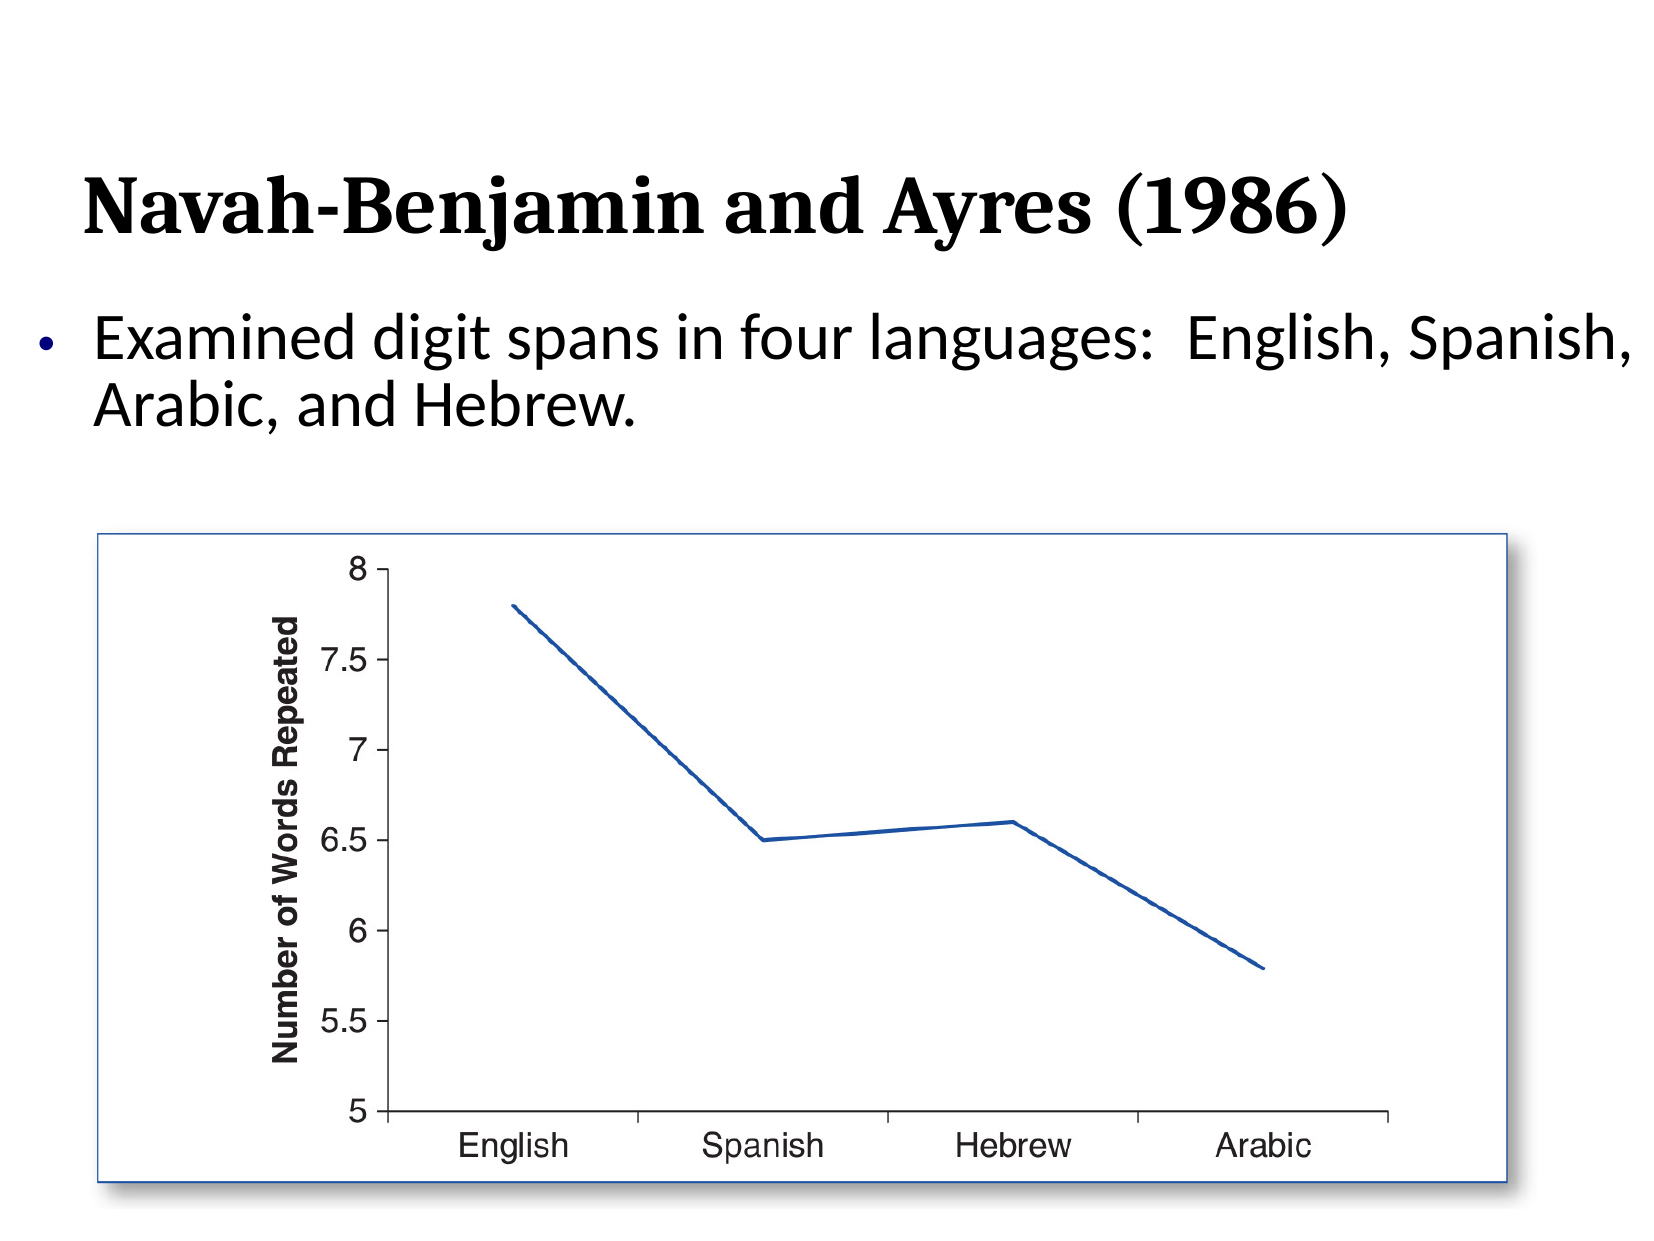

# Navah-Benjamin and Ayres (1986)
Examined digit spans in four languages: English, Spanish, Arabic, and Hebrew.